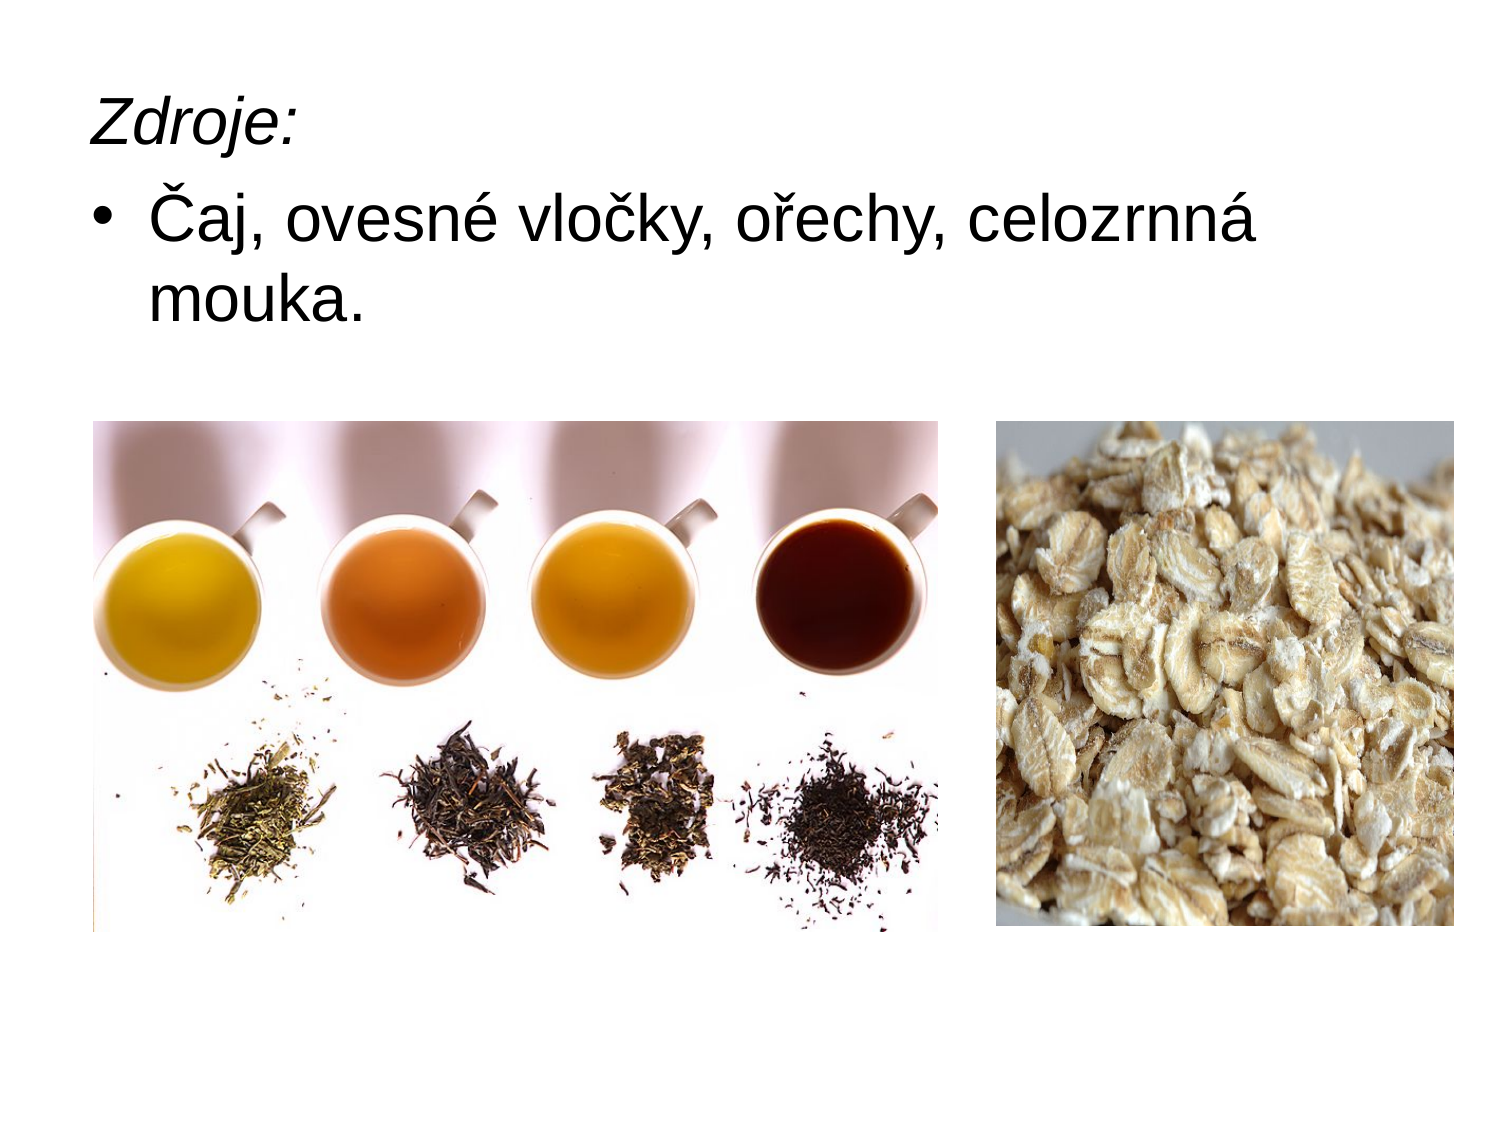

# Zdroje:
Čaj, ovesné vločky, ořechy, celozrnná mouka.